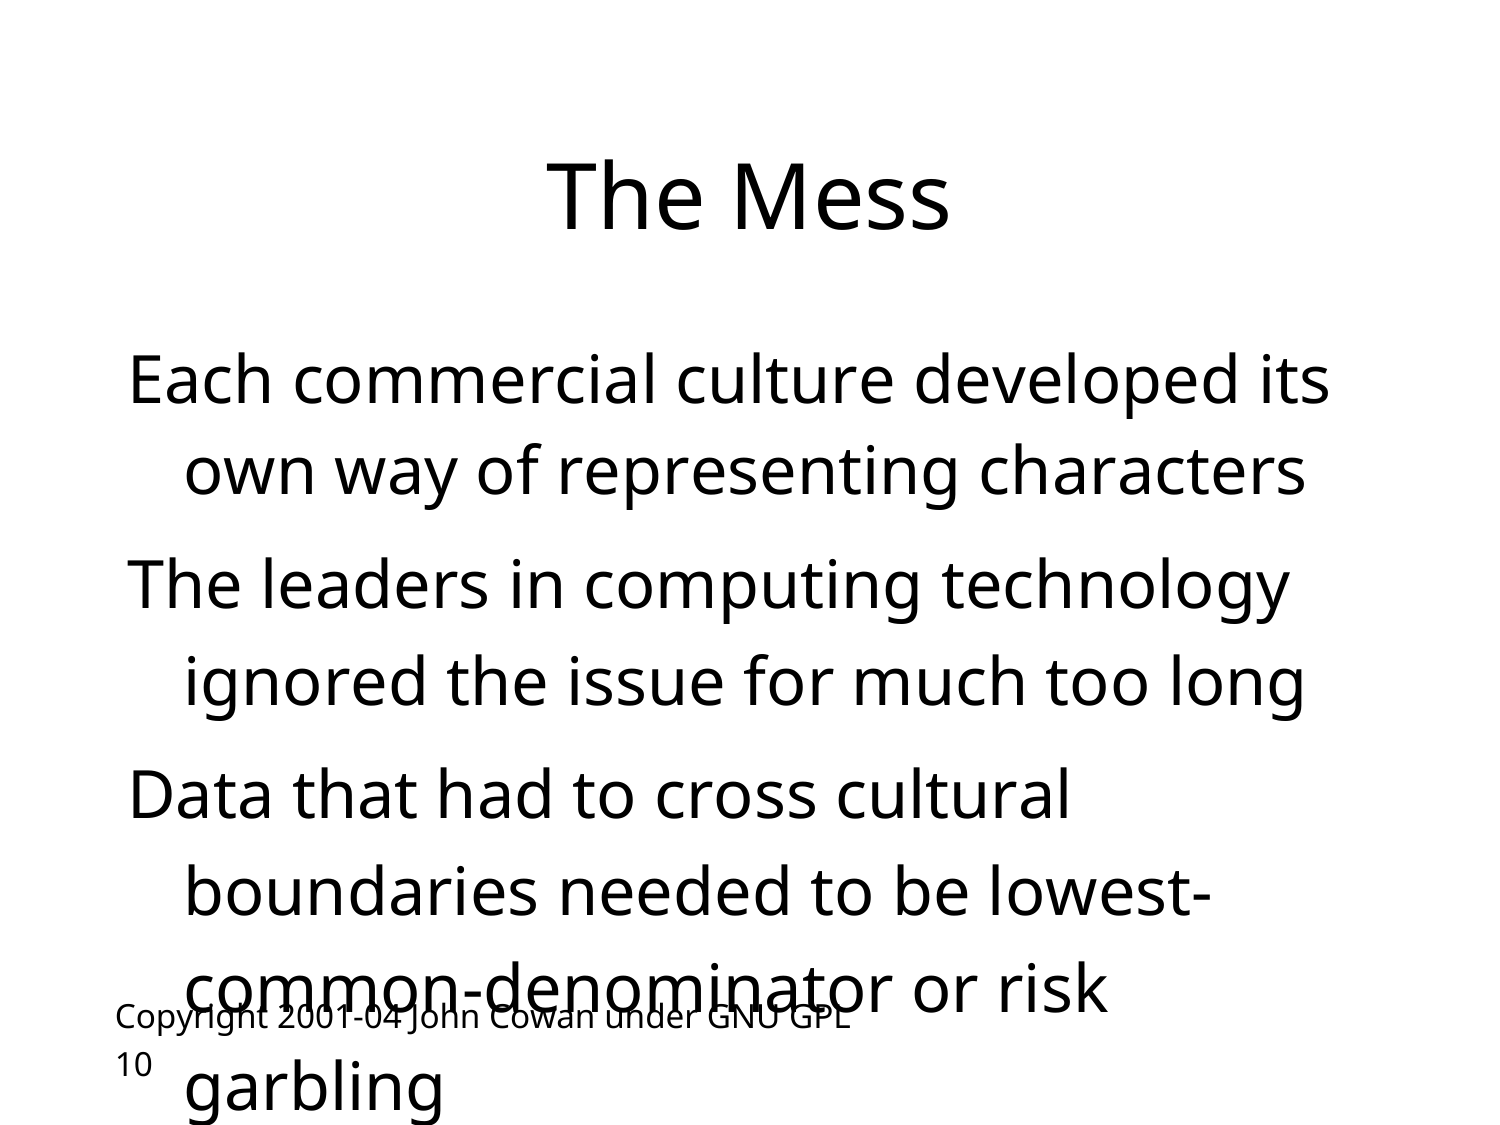

# The Mess
Each commercial culture developed its own way of representing characters
The leaders in computing technology ignored the issue for much too long
Data that had to cross cultural boundaries needed to be lowest-common-denominator or risk garbling